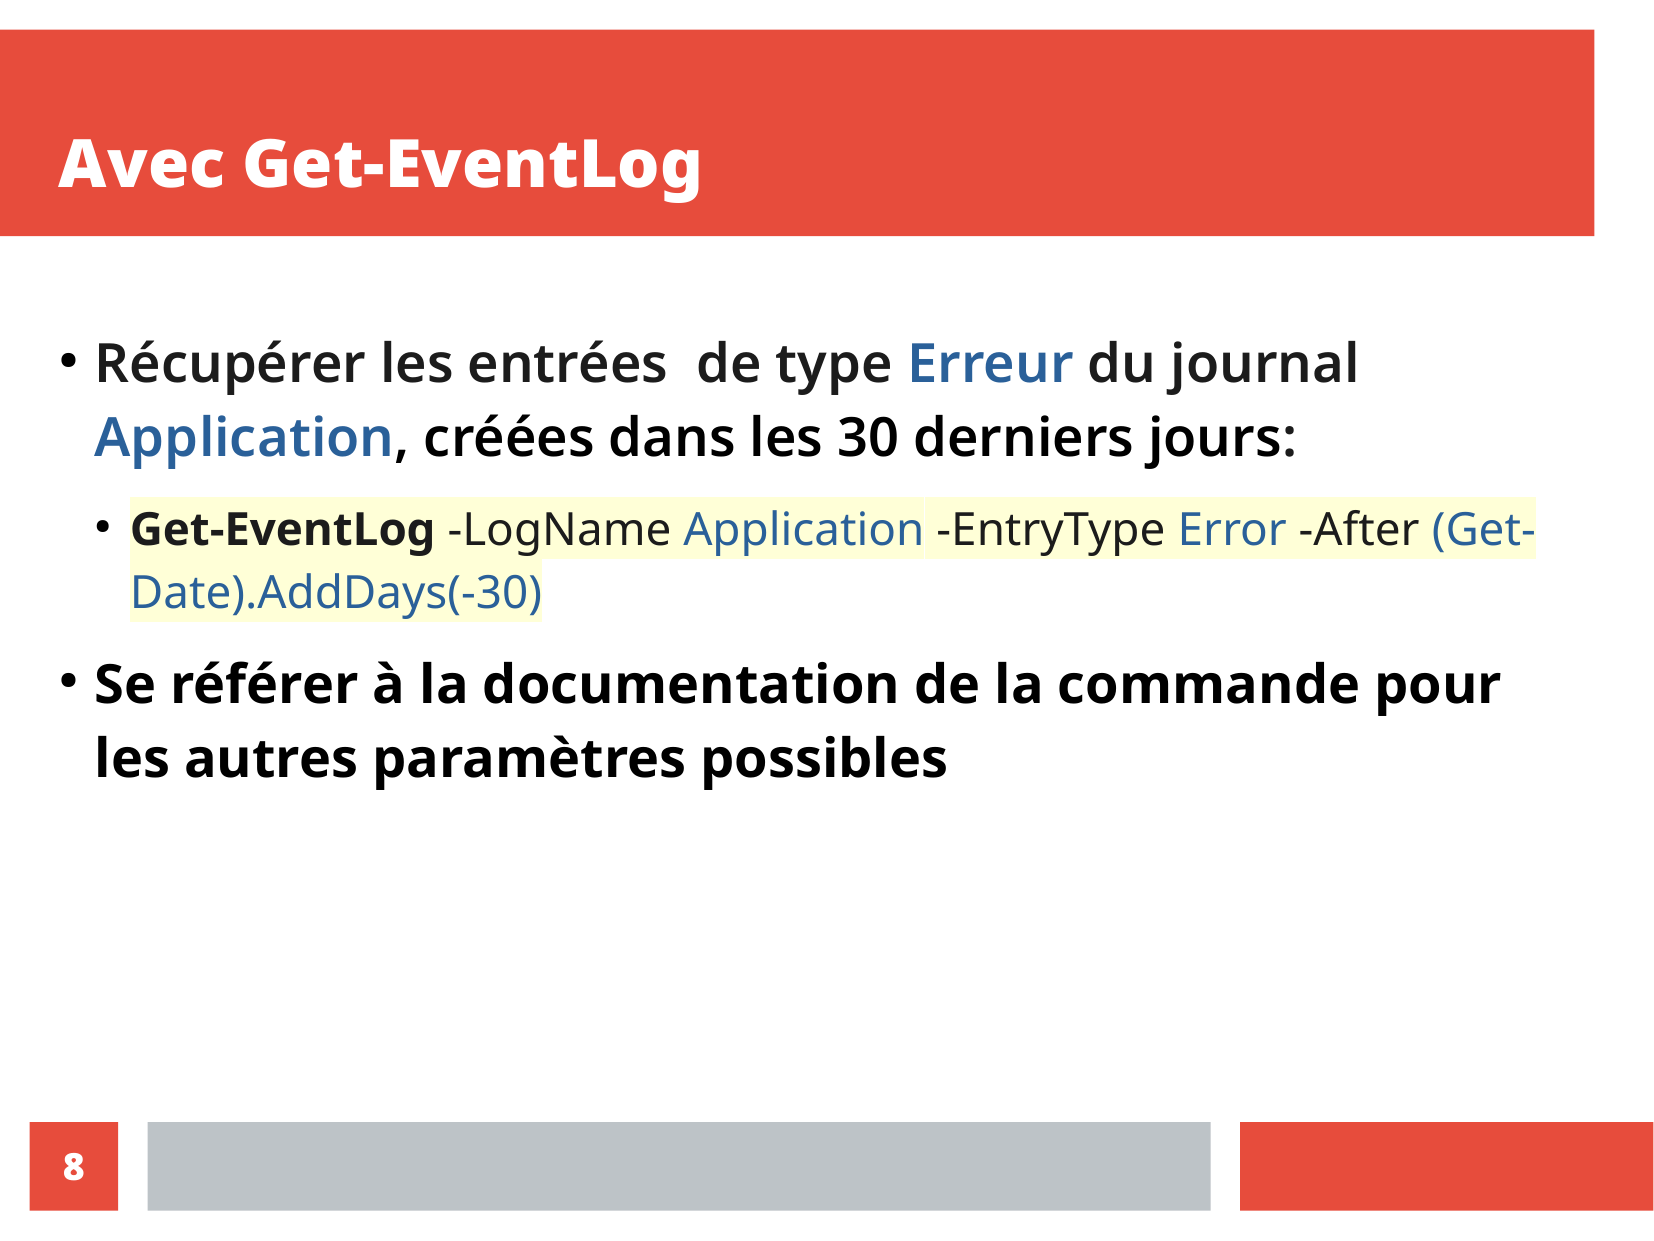

# Avec Get-EventLog
Récupérer les entrées de type Erreur du journal Application, créées dans les 30 derniers jours:
Get-EventLog -LogName Application -EntryType Error -After (Get-Date).AddDays(-30)
Se référer à la documentation de la commande pour les autres paramètres possibles
8